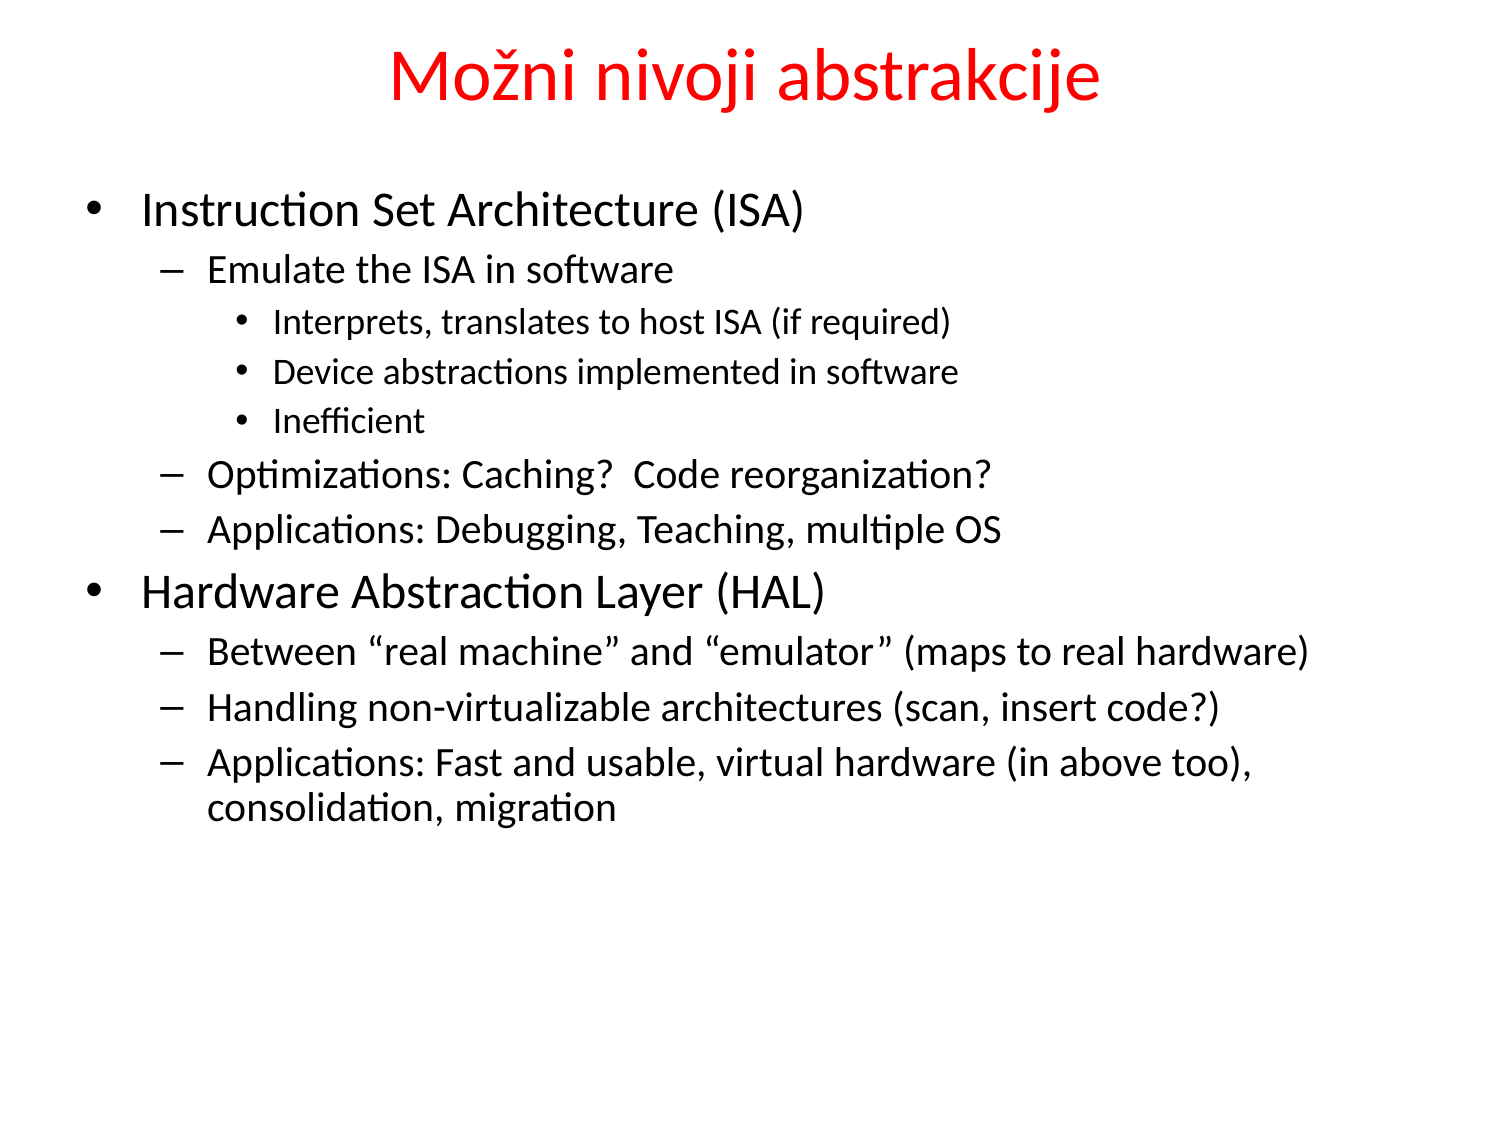

# Možni nivoji abstrakcije
Instruction Set Architecture (ISA)
Emulate the ISA in software
Interprets, translates to host ISA (if required)
Device abstractions implemented in software
Inefficient
Optimizations: Caching? Code reorganization?
Applications: Debugging, Teaching, multiple OS
Hardware Abstraction Layer (HAL)
Between “real machine” and “emulator” (maps to real hardware)
Handling non-virtualizable architectures (scan, insert code?)
Applications: Fast and usable, virtual hardware (in above too), consolidation, migration